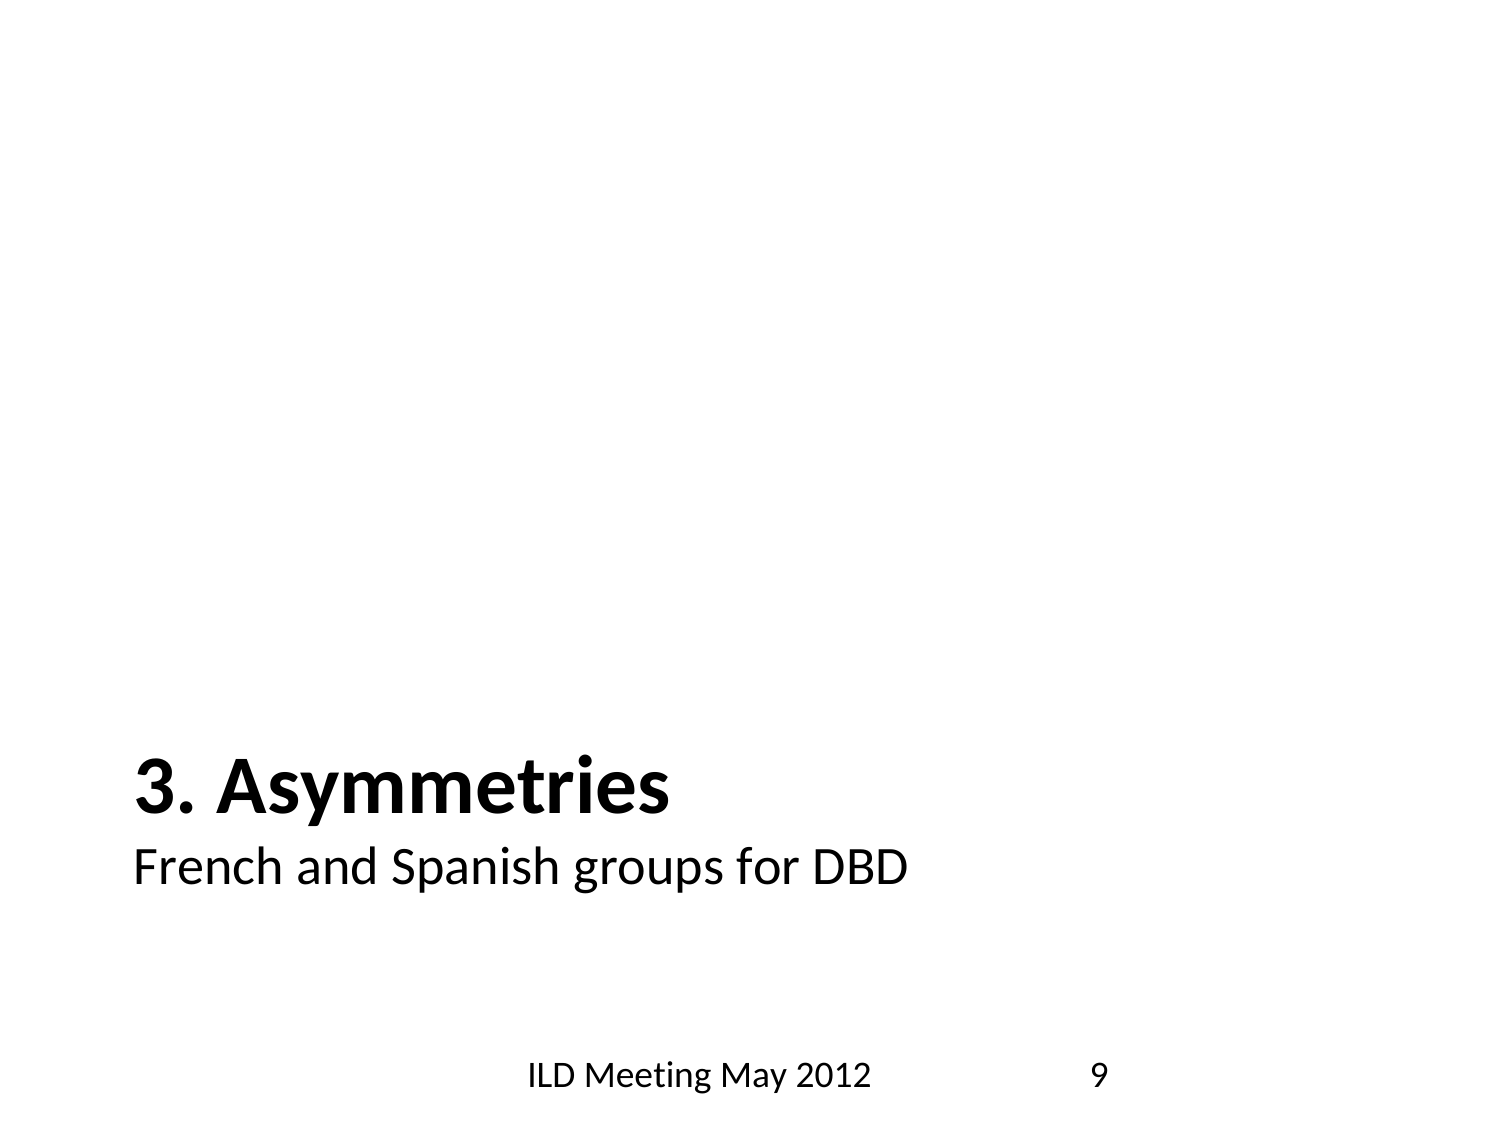

# 3. Asymmetries French and Spanish groups for DBD
9
ILD Meeting May 2012